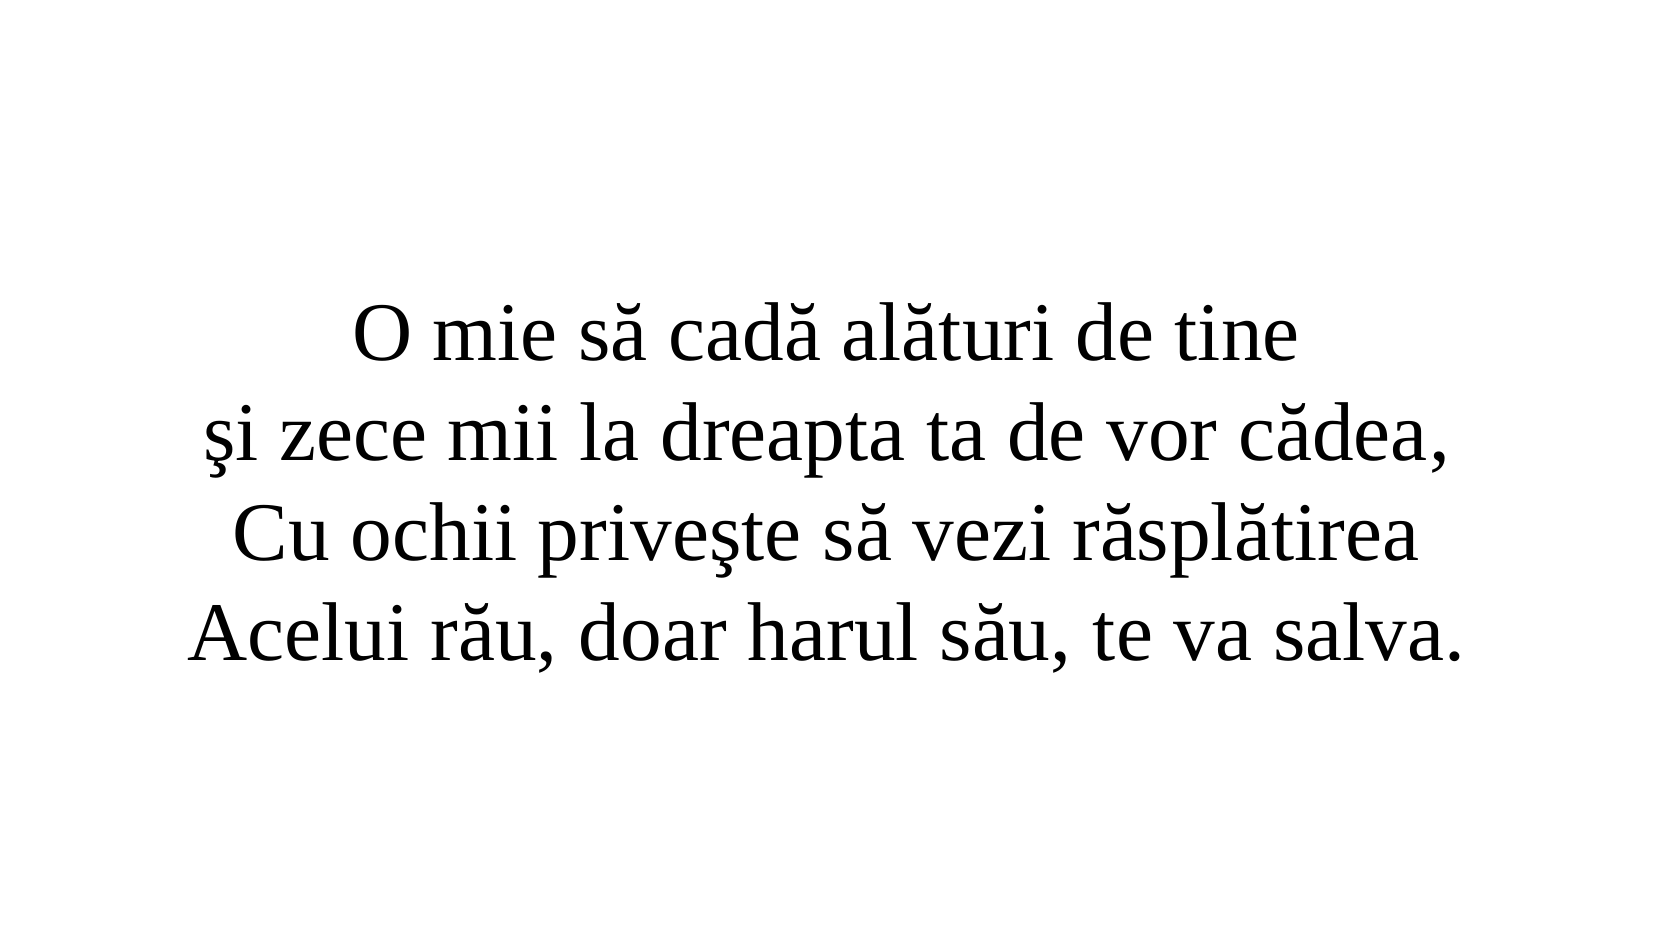

# O mie să cadă alături de tine
şi zece mii la dreapta ta de vor cădea,
Cu ochii priveşte să vezi răsplătirea
Acelui rău, doar harul său, te va salva.